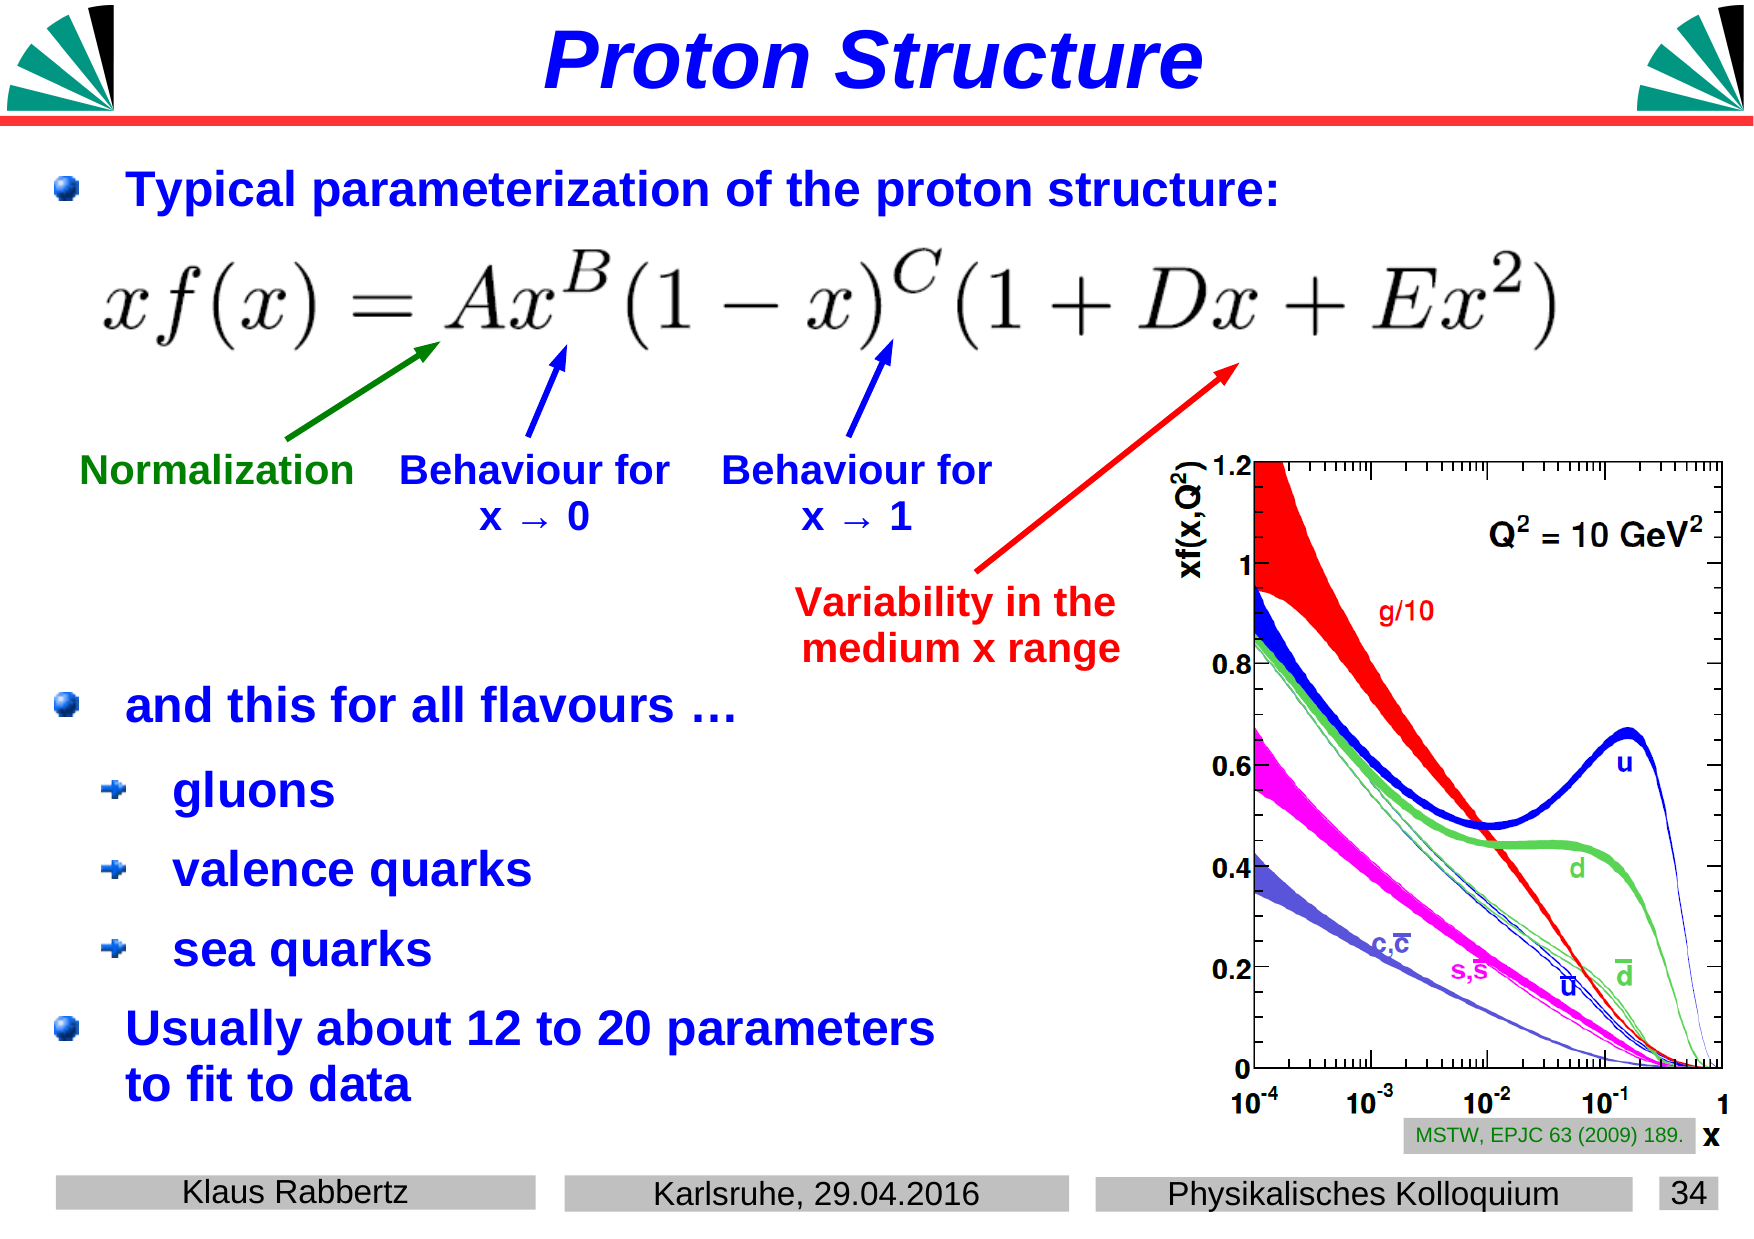

# Proton Structure
Typical parameterization of the proton structure:
Normalization
Behaviour for
x → 0
Behaviour for
x → 1
Variability in the
medium x range
and this for all flavours …
gluons
valence quarks
sea quarks
Usually about 12 to 20 parameters to fit to data
MSTW, EPJC 63 (2009) 189.